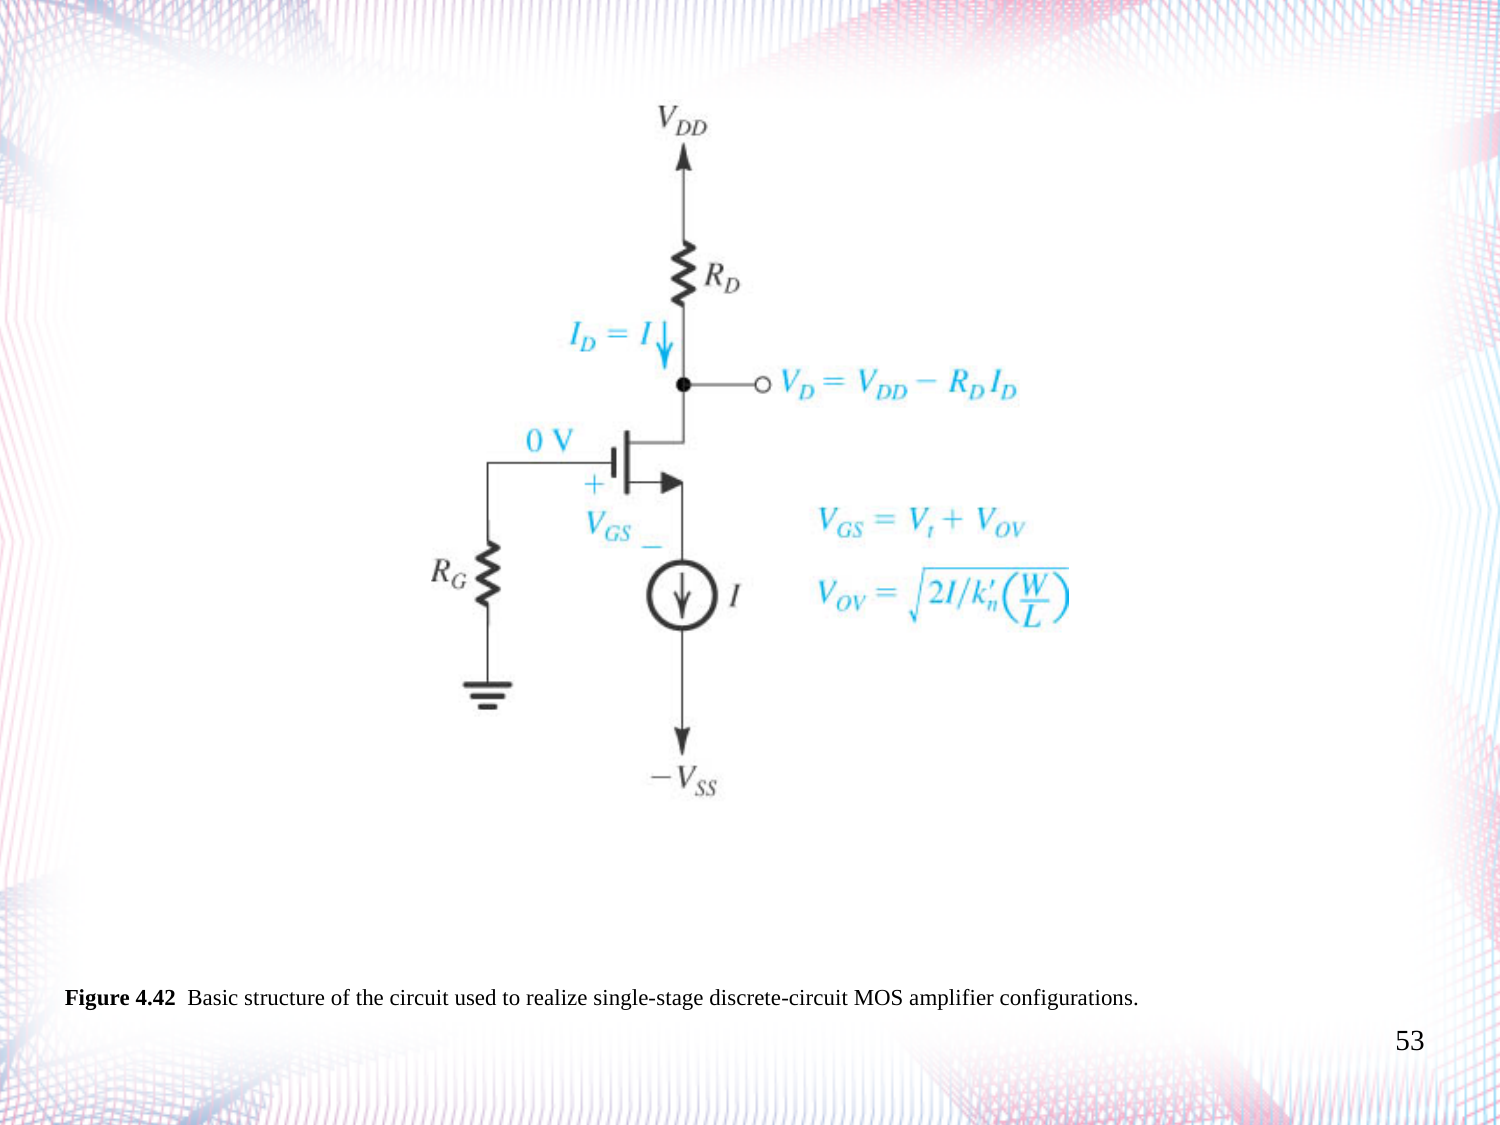

Figure 4.42 Basic structure of the circuit used to realize single-stage discrete-circuit MOS amplifier configurations.
53